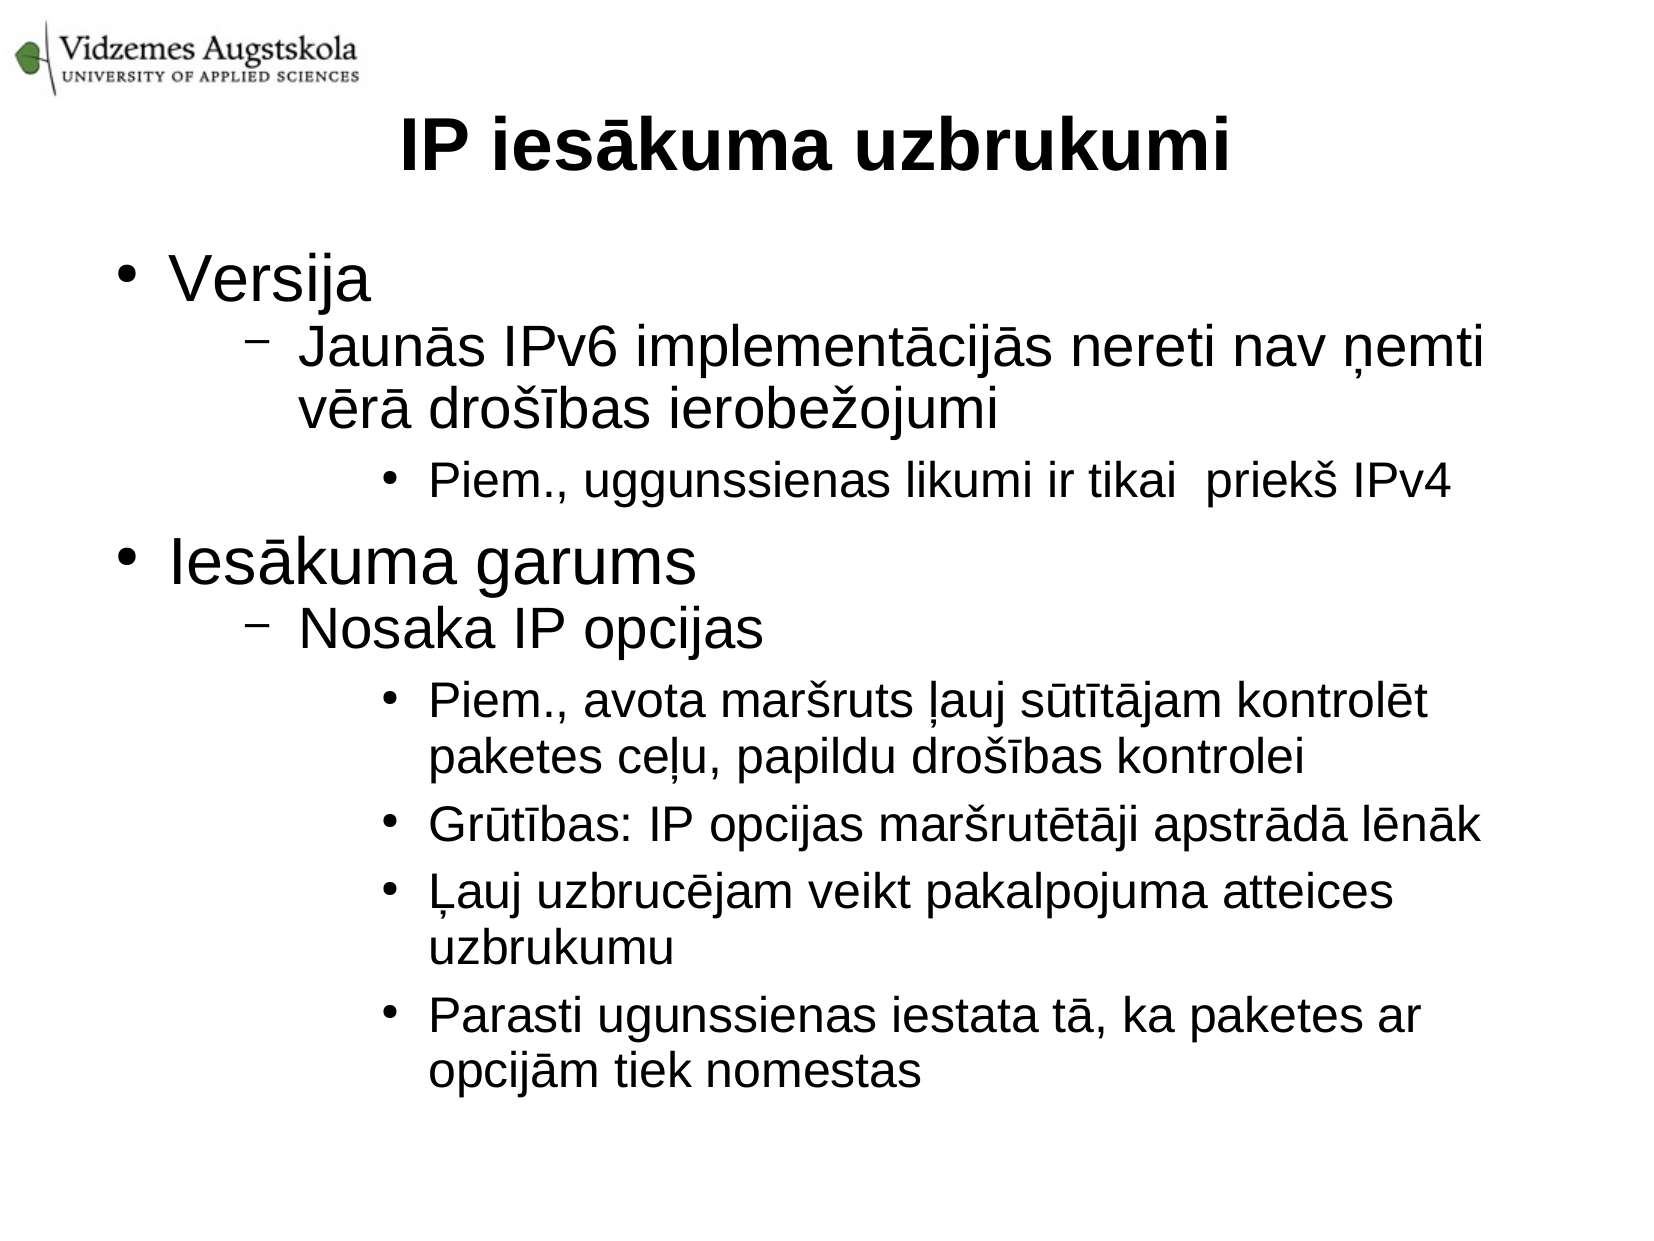

# IP iesākuma uzbrukumi
Versija
Jaunās IPv6 implementācijās nereti nav ņemti vērā drošības ierobežojumi
Piem., uggunssienas likumi ir tikai priekš IPv4
Iesākuma garums
Nosaka IP opcijas
Piem., avota maršruts ļauj sūtītājam kontrolēt paketes ceļu, papildu drošības kontrolei
Grūtības: IP opcijas maršrutētāji apstrādā lēnāk
Ļauj uzbrucējam veikt pakalpojuma atteices uzbrukumu
Parasti ugunssienas iestata tā, ka paketes ar opcijām tiek nomestas